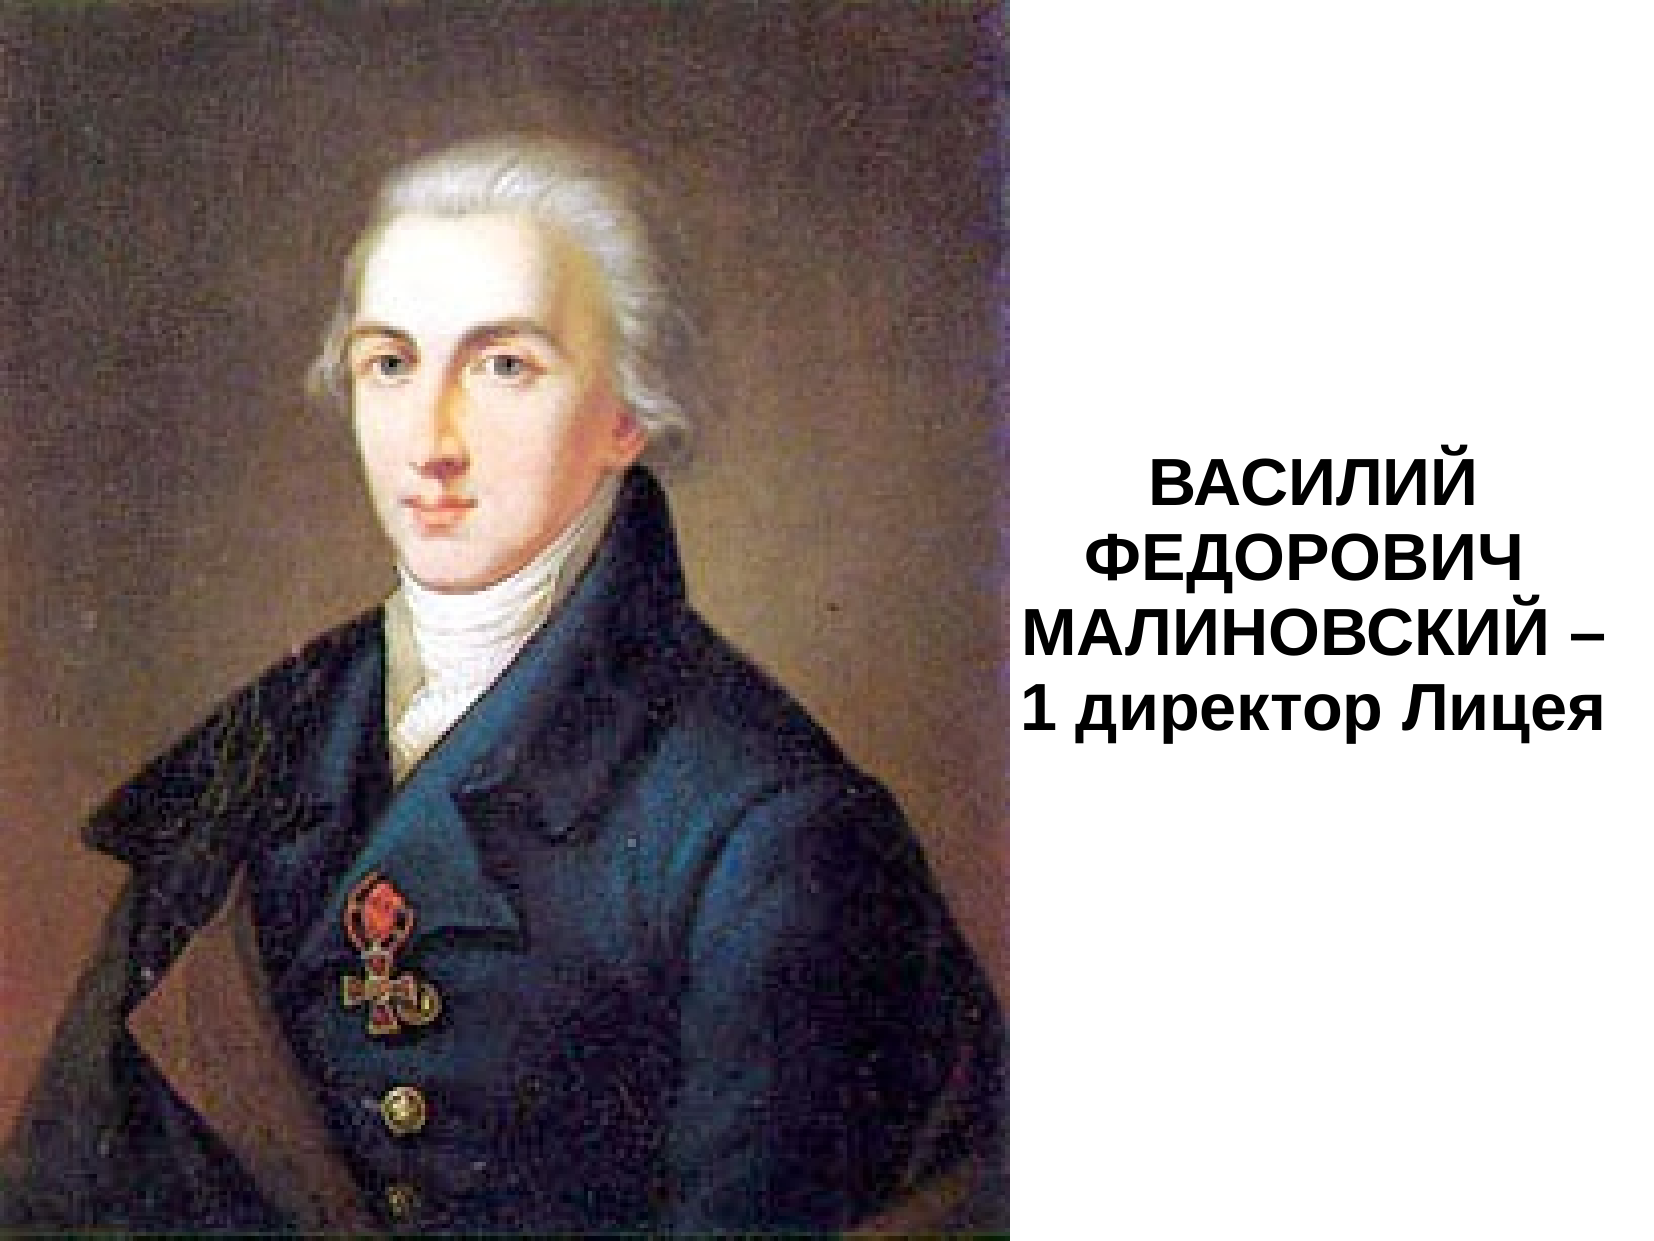

ВАСИЛИЙ
ФЕДОРОВИЧ
МАЛИНОВСКИЙ –
1 директор Лицея